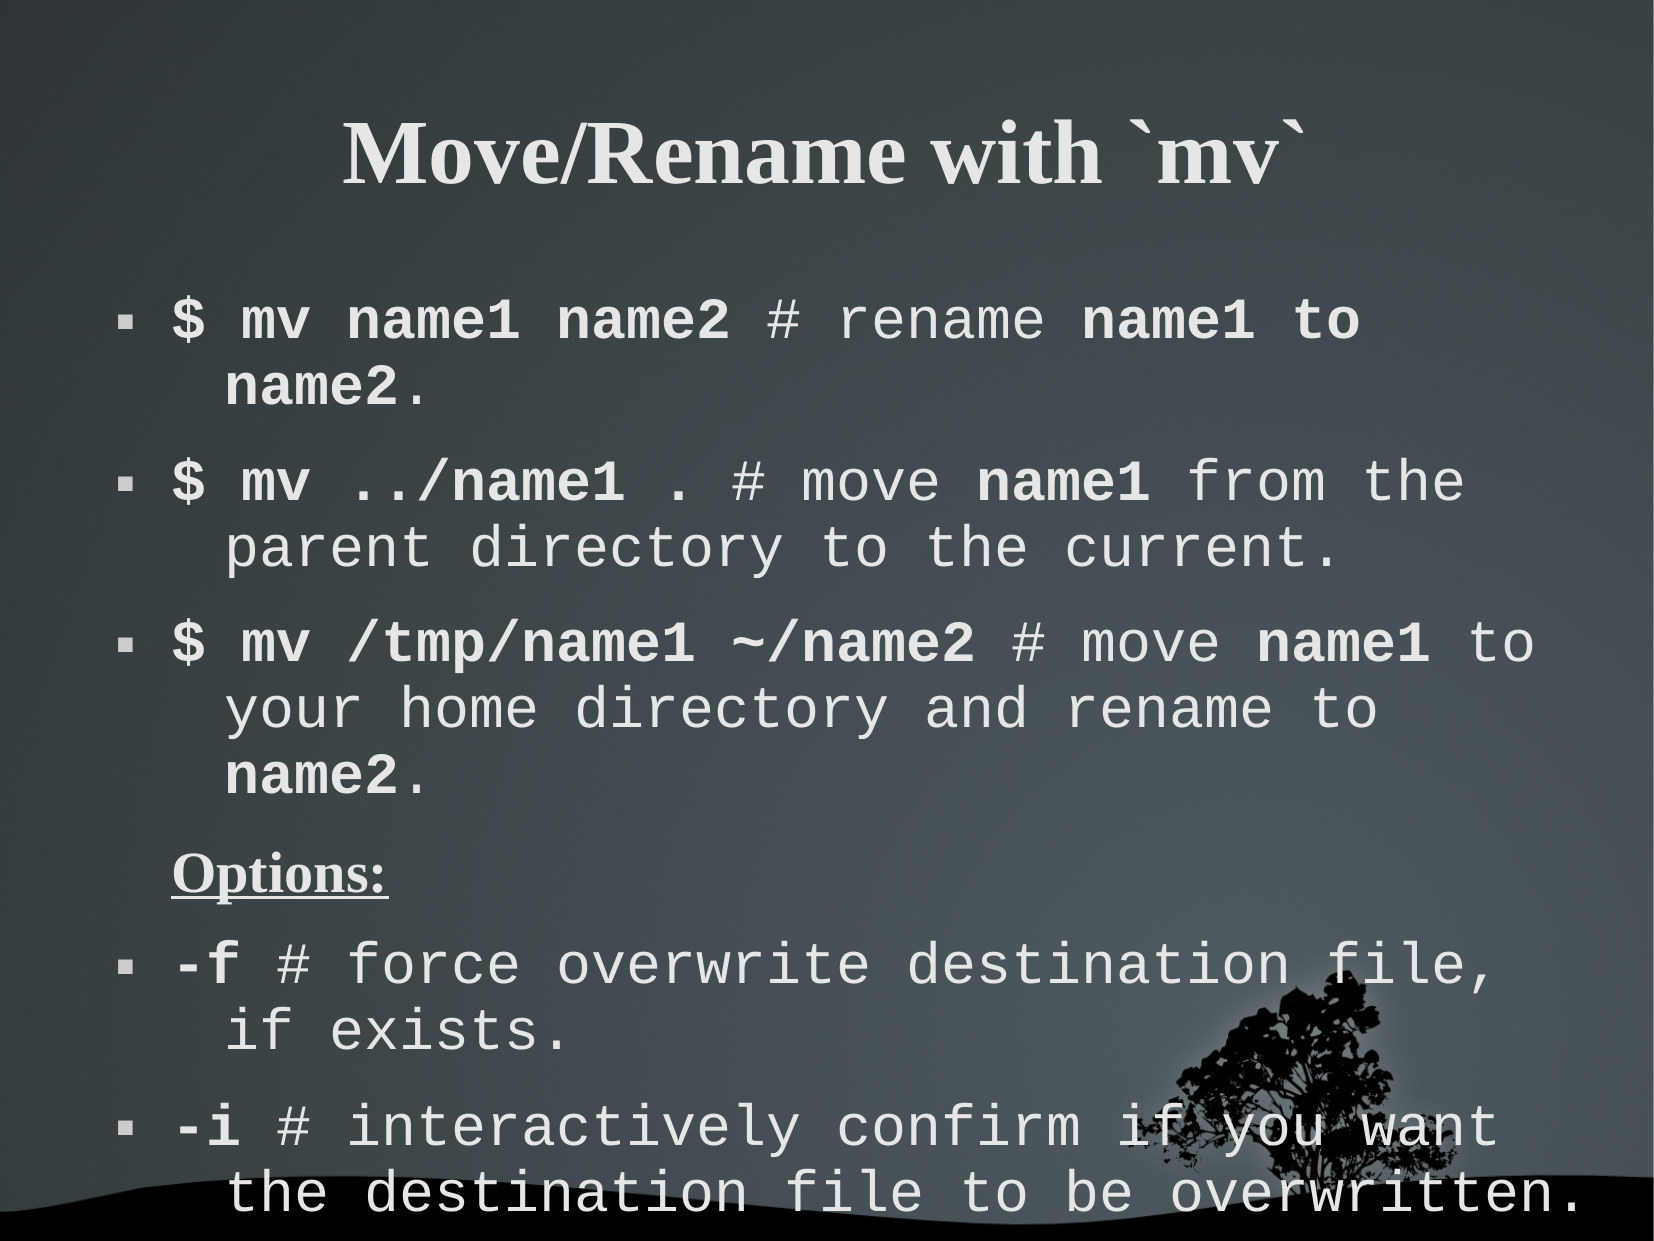

# Move/Rename with `mv`
$ mv name1 name2 # rename name1 to name2.
$ mv ../name1 . # move name1 from the parent directory to the current.
$ mv /tmp/name1 ~/name2 # move name1 to your home directory and rename to name2.
Options:
-f # force overwrite destination file, if exists.
-i # interactively confirm if you want the destination file to be overwritten.